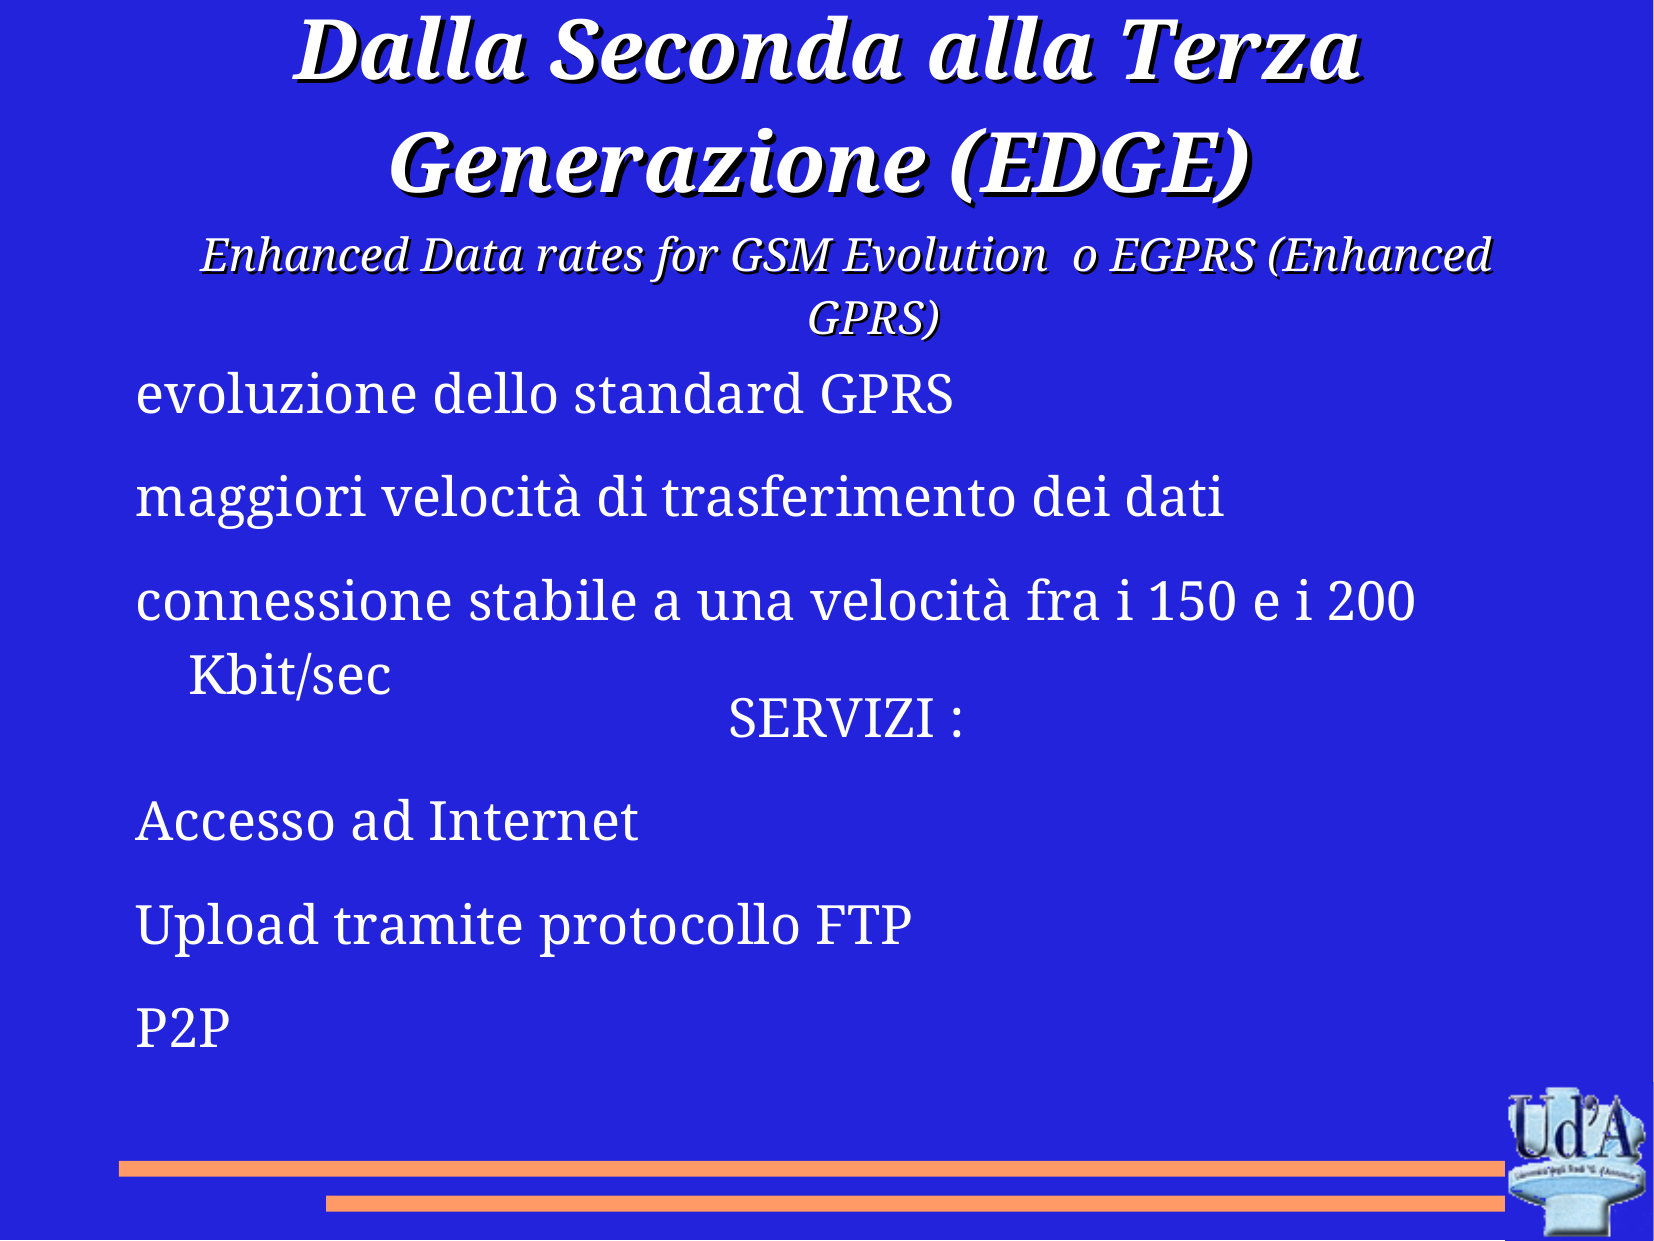

# Dalla Seconda alla Terza Generazione (EDGE)
Enhanced Data rates for GSM Evolution o EGPRS (Enhanced GPRS)
evoluzione dello standard GPRS
maggiori velocità di trasferimento dei dati
connessione stabile a una velocità fra i 150 e i 200 Kbit/sec
SERVIZI :
Accesso ad Internet
Upload tramite protocollo FTP
P2P